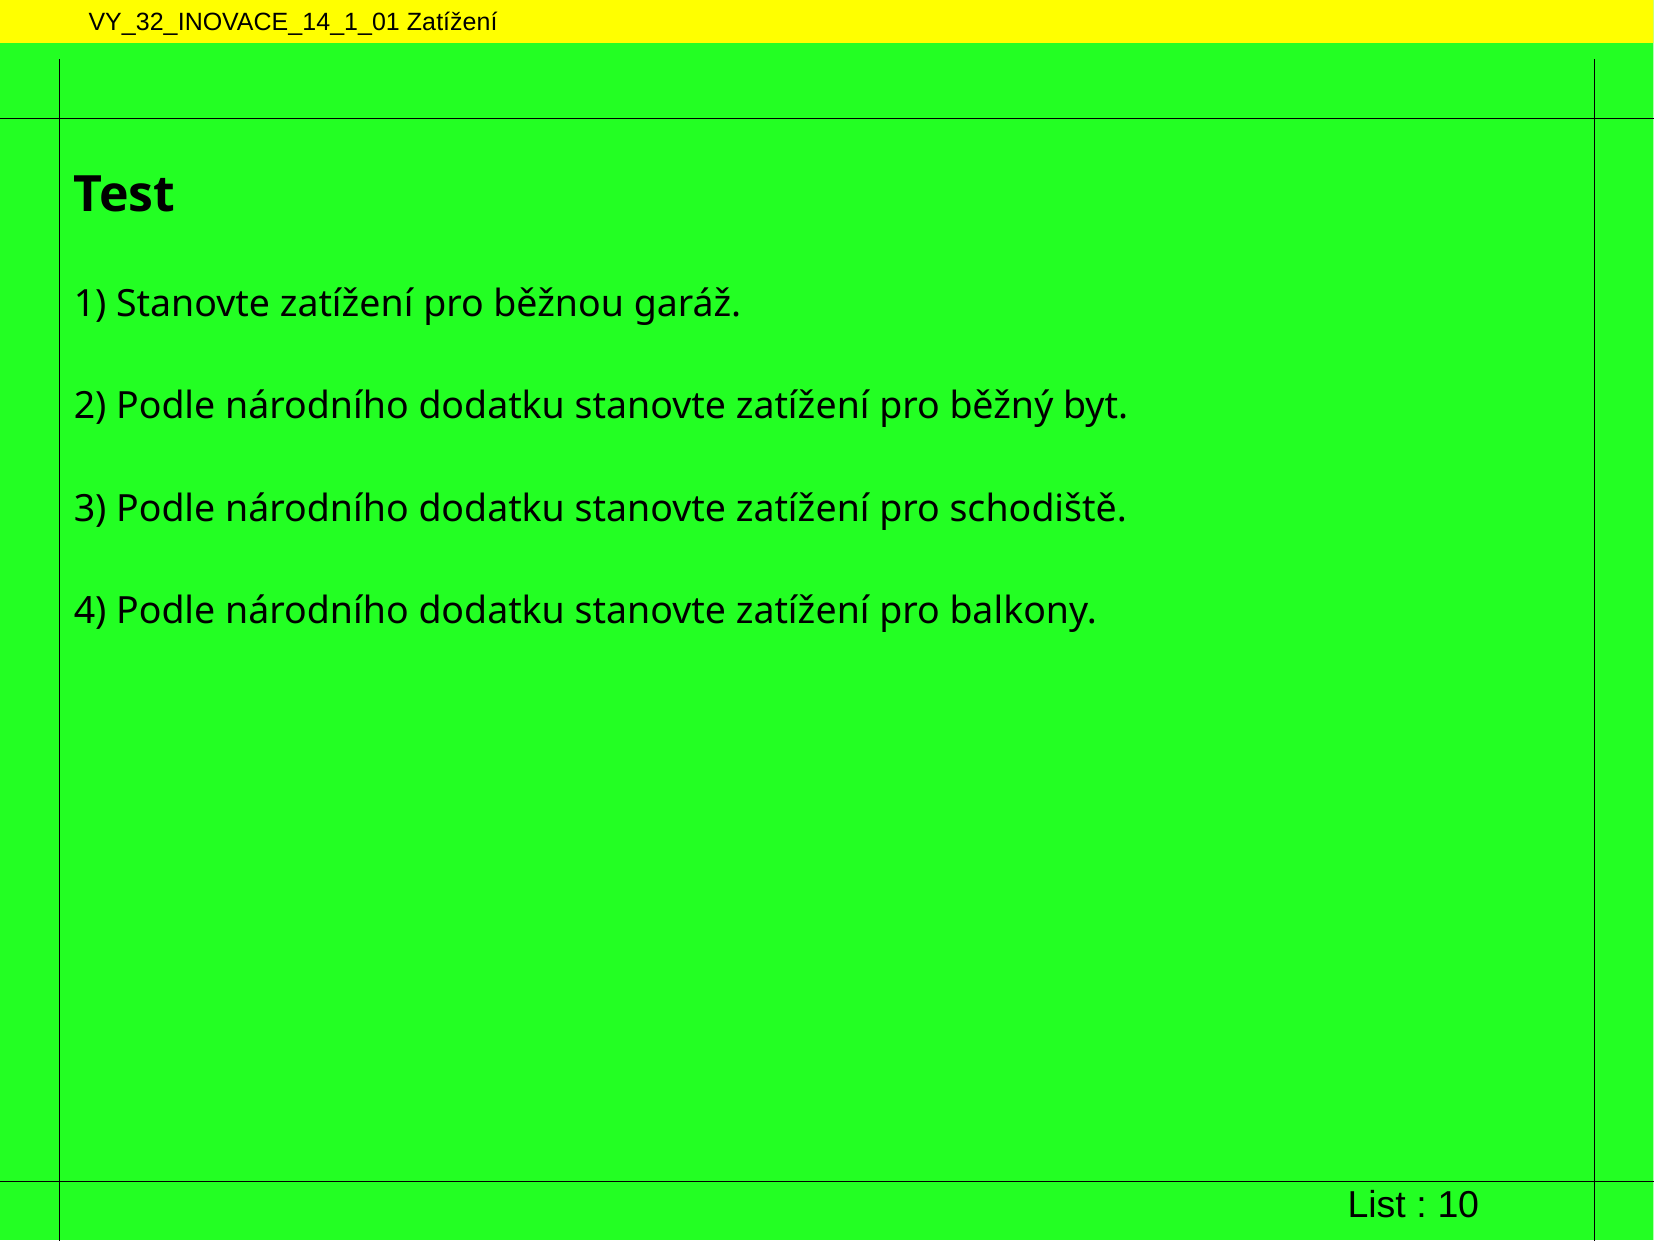

VY_32_INOVACE_14_1_01 Zatížení
Test
1) Stanovte zatížení pro běžnou garáž.
2) Podle národního dodatku stanovte zatížení pro běžný byt.
3) Podle národního dodatku stanovte zatížení pro schodiště.
4) Podle národního dodatku stanovte zatížení pro balkony.
List :